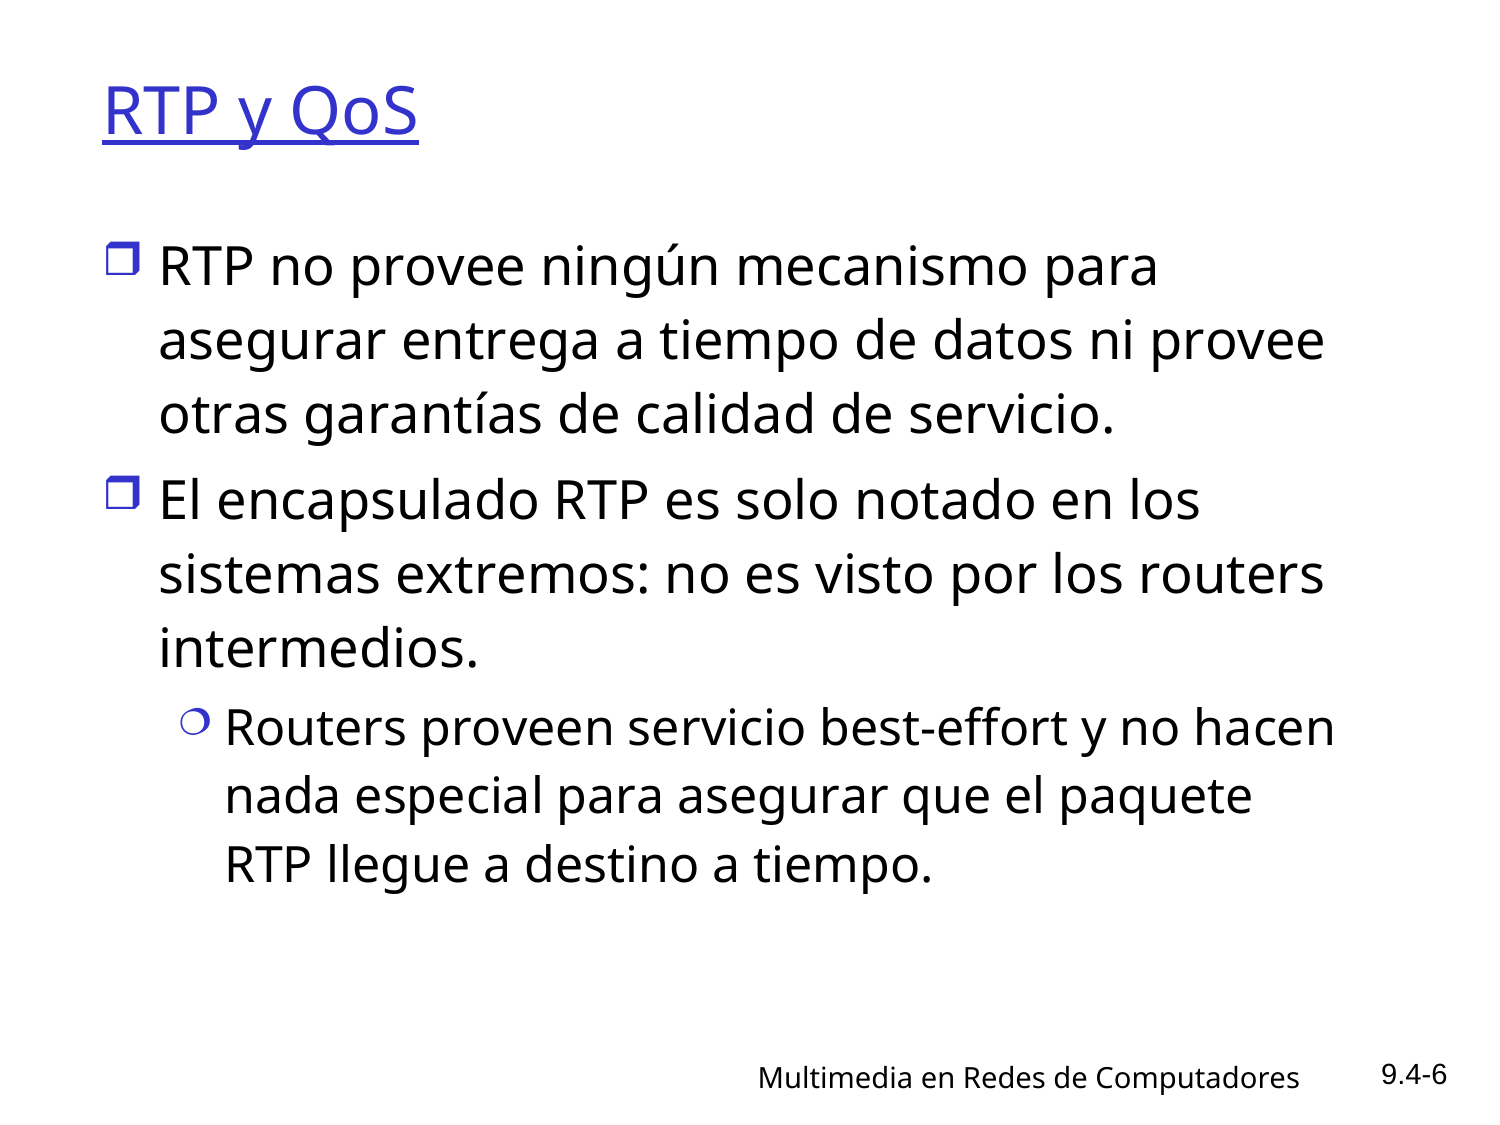

# RTP y QoS
RTP no provee ningún mecanismo para asegurar entrega a tiempo de datos ni provee otras garantías de calidad de servicio.
El encapsulado RTP es solo notado en los sistemas extremos: no es visto por los routers intermedios.
Routers proveen servicio best-effort y no hacen nada especial para asegurar que el paquete RTP llegue a destino a tiempo.
6